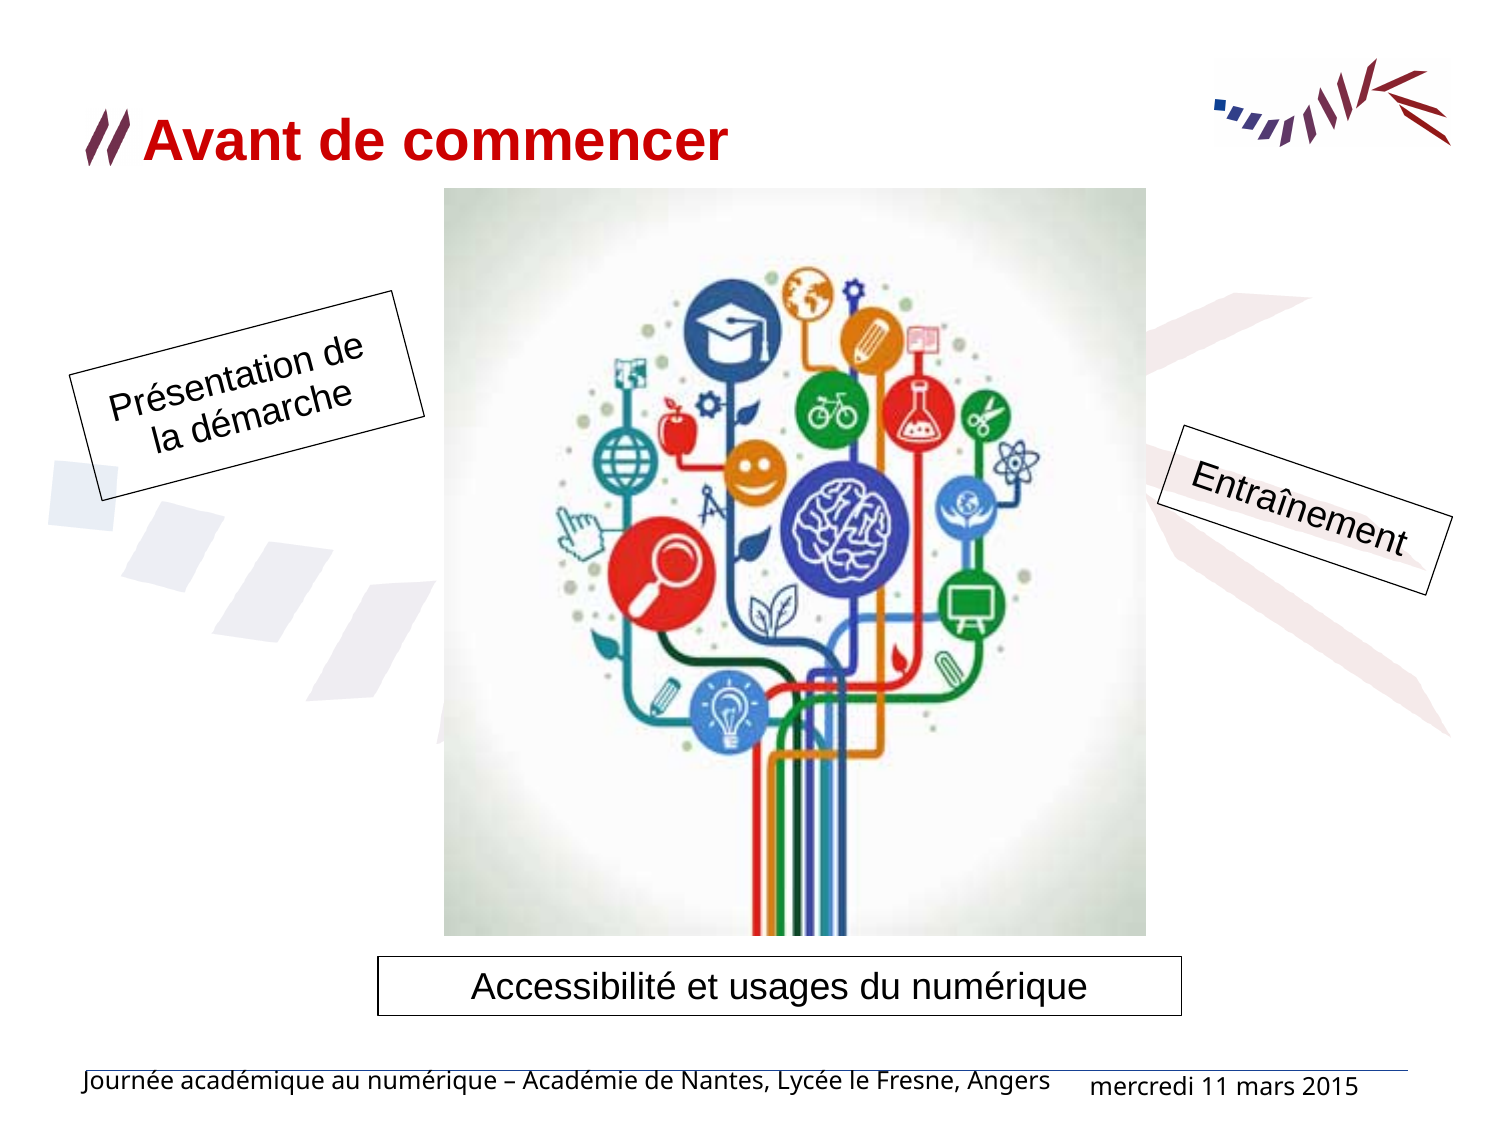

# Avant de commencer
Présentation de
la démarche
Entraînement
Accessibilité et usages du numérique
Journée académique au numérique – Académie de Nantes, Lycée le Fresne, Angers
mercredi 11 mars 2015